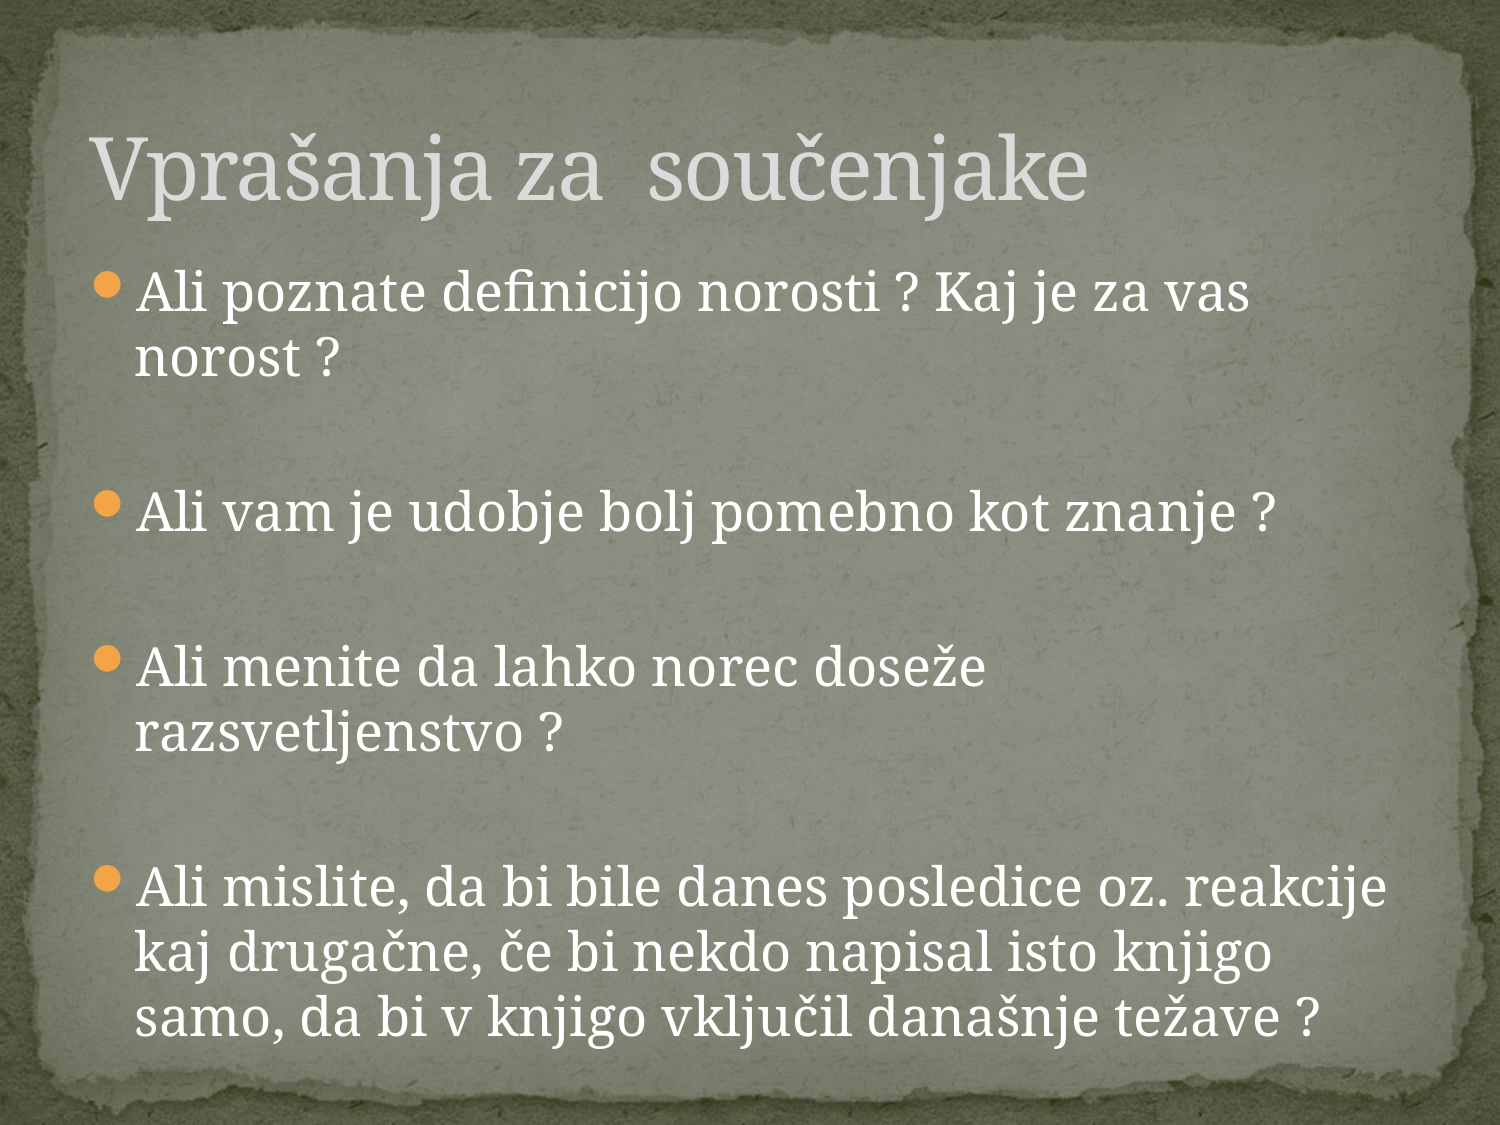

Vprašanja za součenjake
# Ali poznate definicijo norosti ? Kaj je za vas norost ?
Ali vam je udobje bolj pomebno kot znanje ?
Ali menite da lahko norec doseže razsvetljenstvo ?
Ali mislite, da bi bile danes posledice oz. reakcije kaj drugačne, če bi nekdo napisal isto knjigo samo, da bi v knjigo vključil današnje težave ?